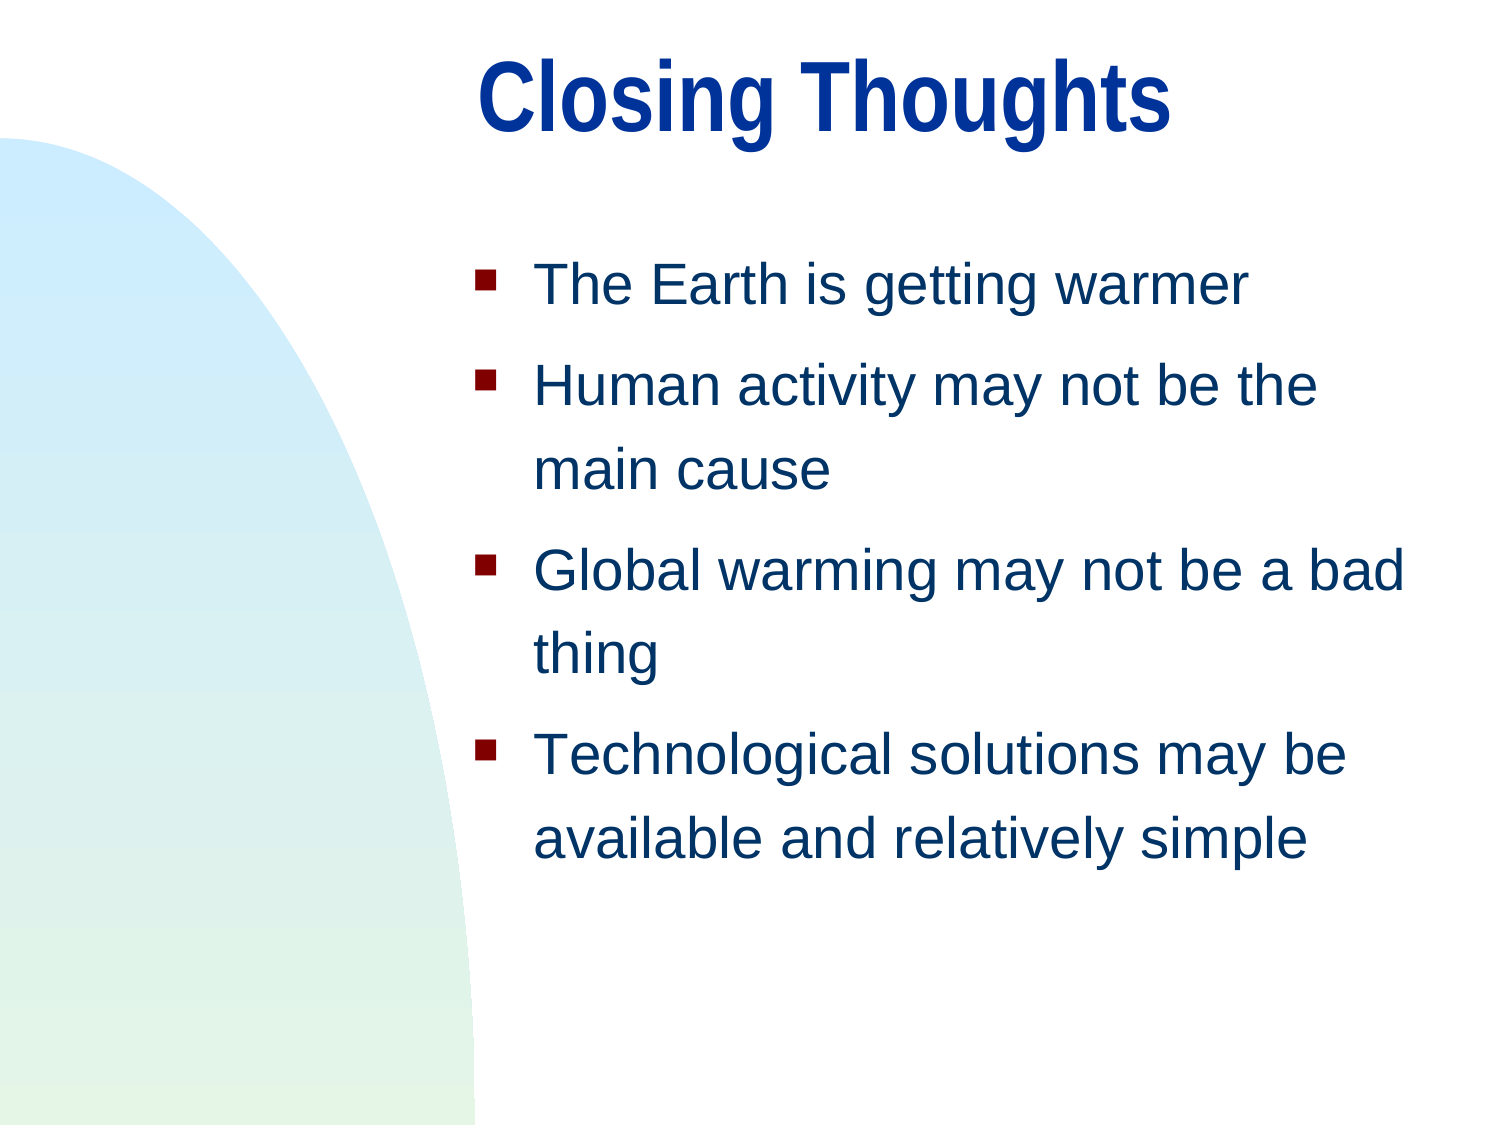

# Closing Thoughts
The Earth is getting warmer
Human activity may not be the main cause
Global warming may not be a bad thing
Technological solutions may be available and relatively simple